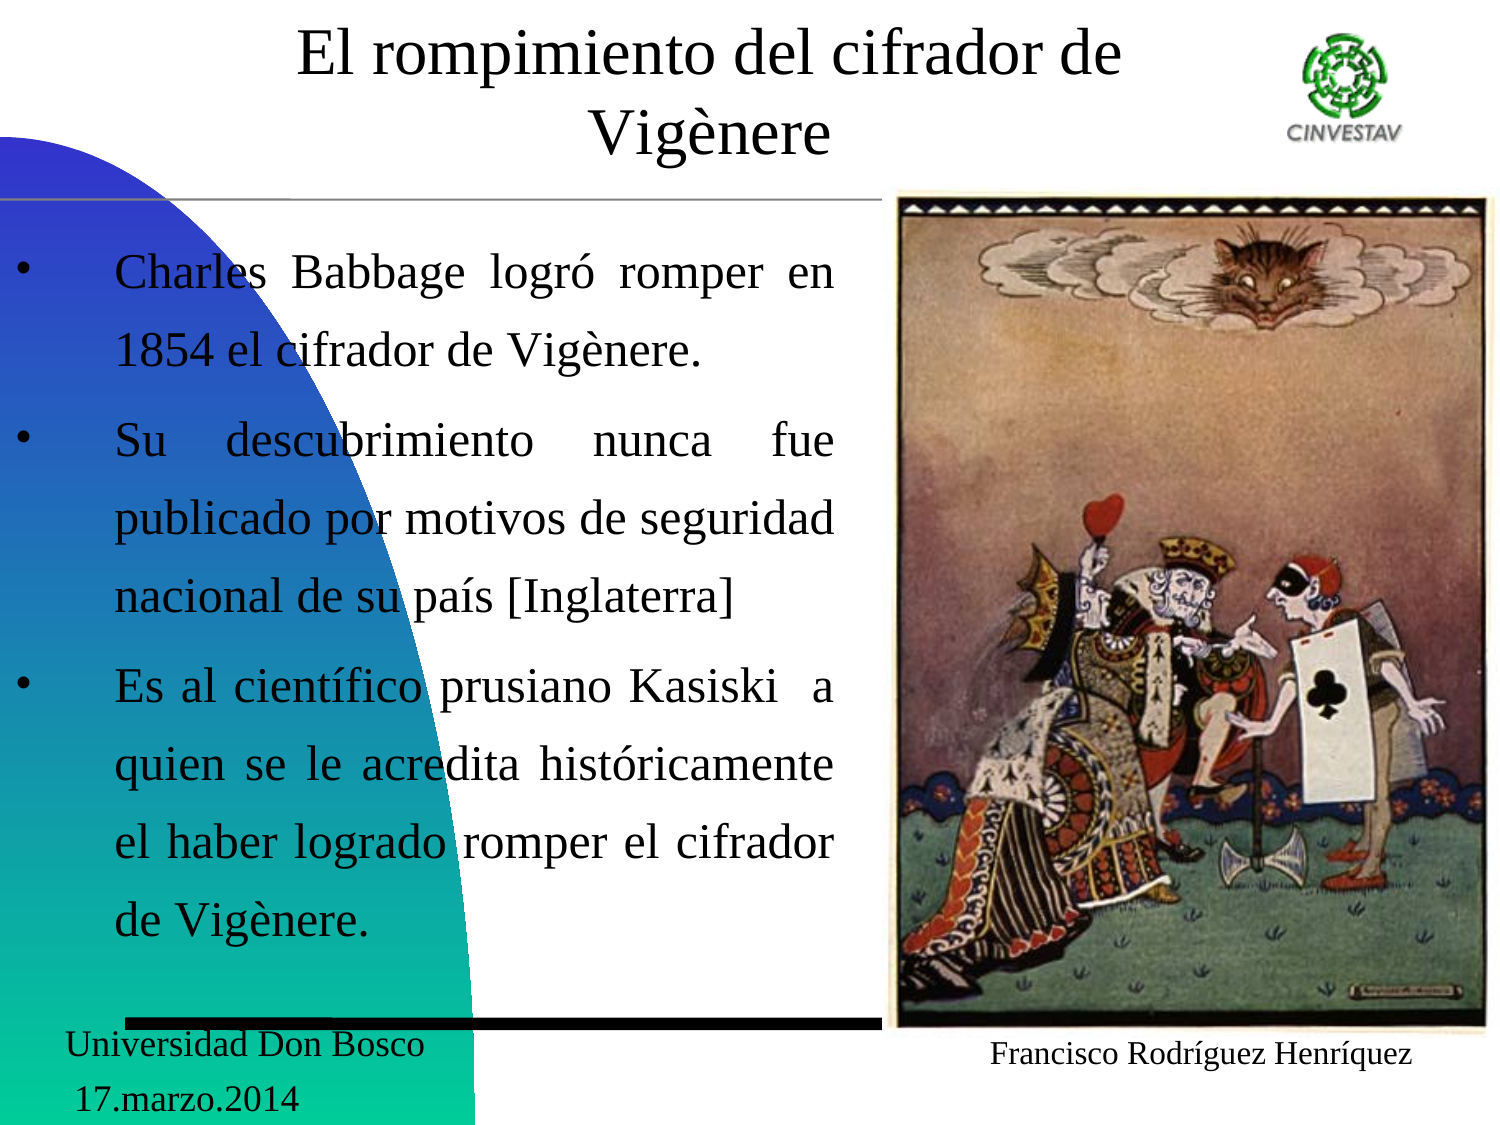

El rompimiento del cifrador de
Vigènere
Charles Babbage logró romper en 1854 el cifrador de Vigènere.
Su descubrimiento nunca fue publicado por motivos de seguridad nacional de su país [Inglaterra]
Es al científico prusiano Kasiski a quien se le acredita históricamente el haber logrado romper el cifrador de Vigènere.